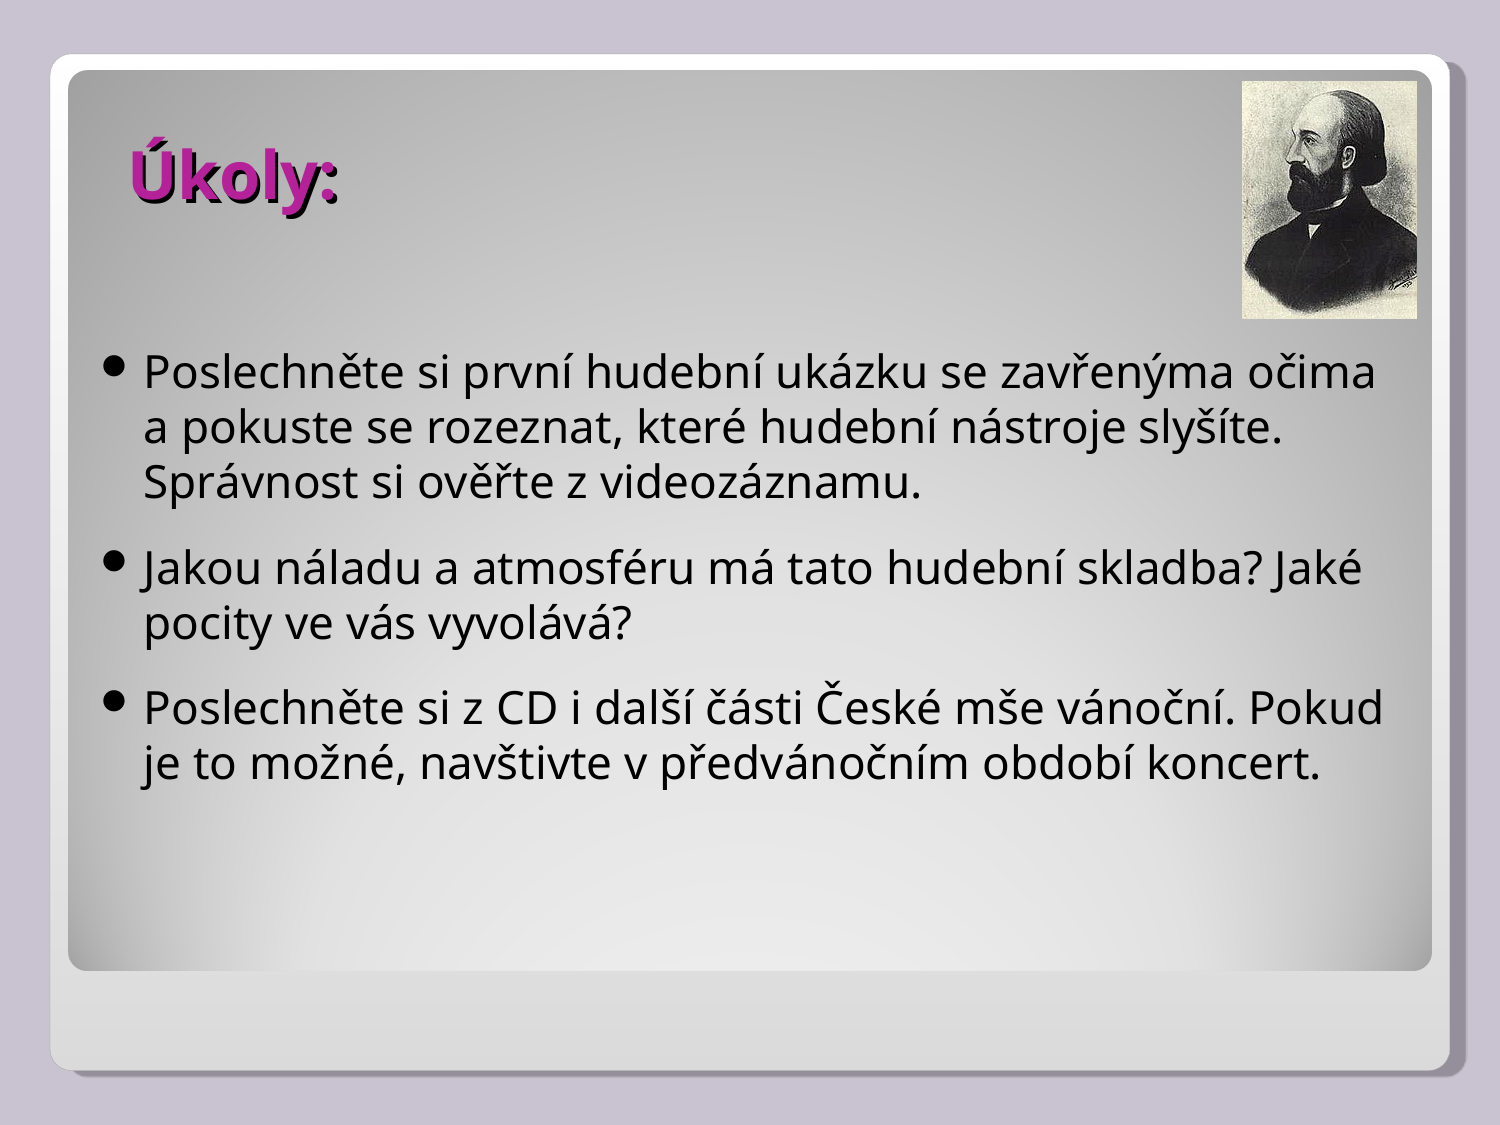

Úkoly:
# Poslechněte si první hudební ukázku se zavřenýma očima a pokuste se rozeznat, které hudební nástroje slyšíte. Správnost si ověřte z videozáznamu.
Jakou náladu a atmosféru má tato hudební skladba? Jaké pocity ve vás vyvolává?
Poslechněte si z CD i další části České mše vánoční. Pokud je to možné, navštivte v předvánočním období koncert.